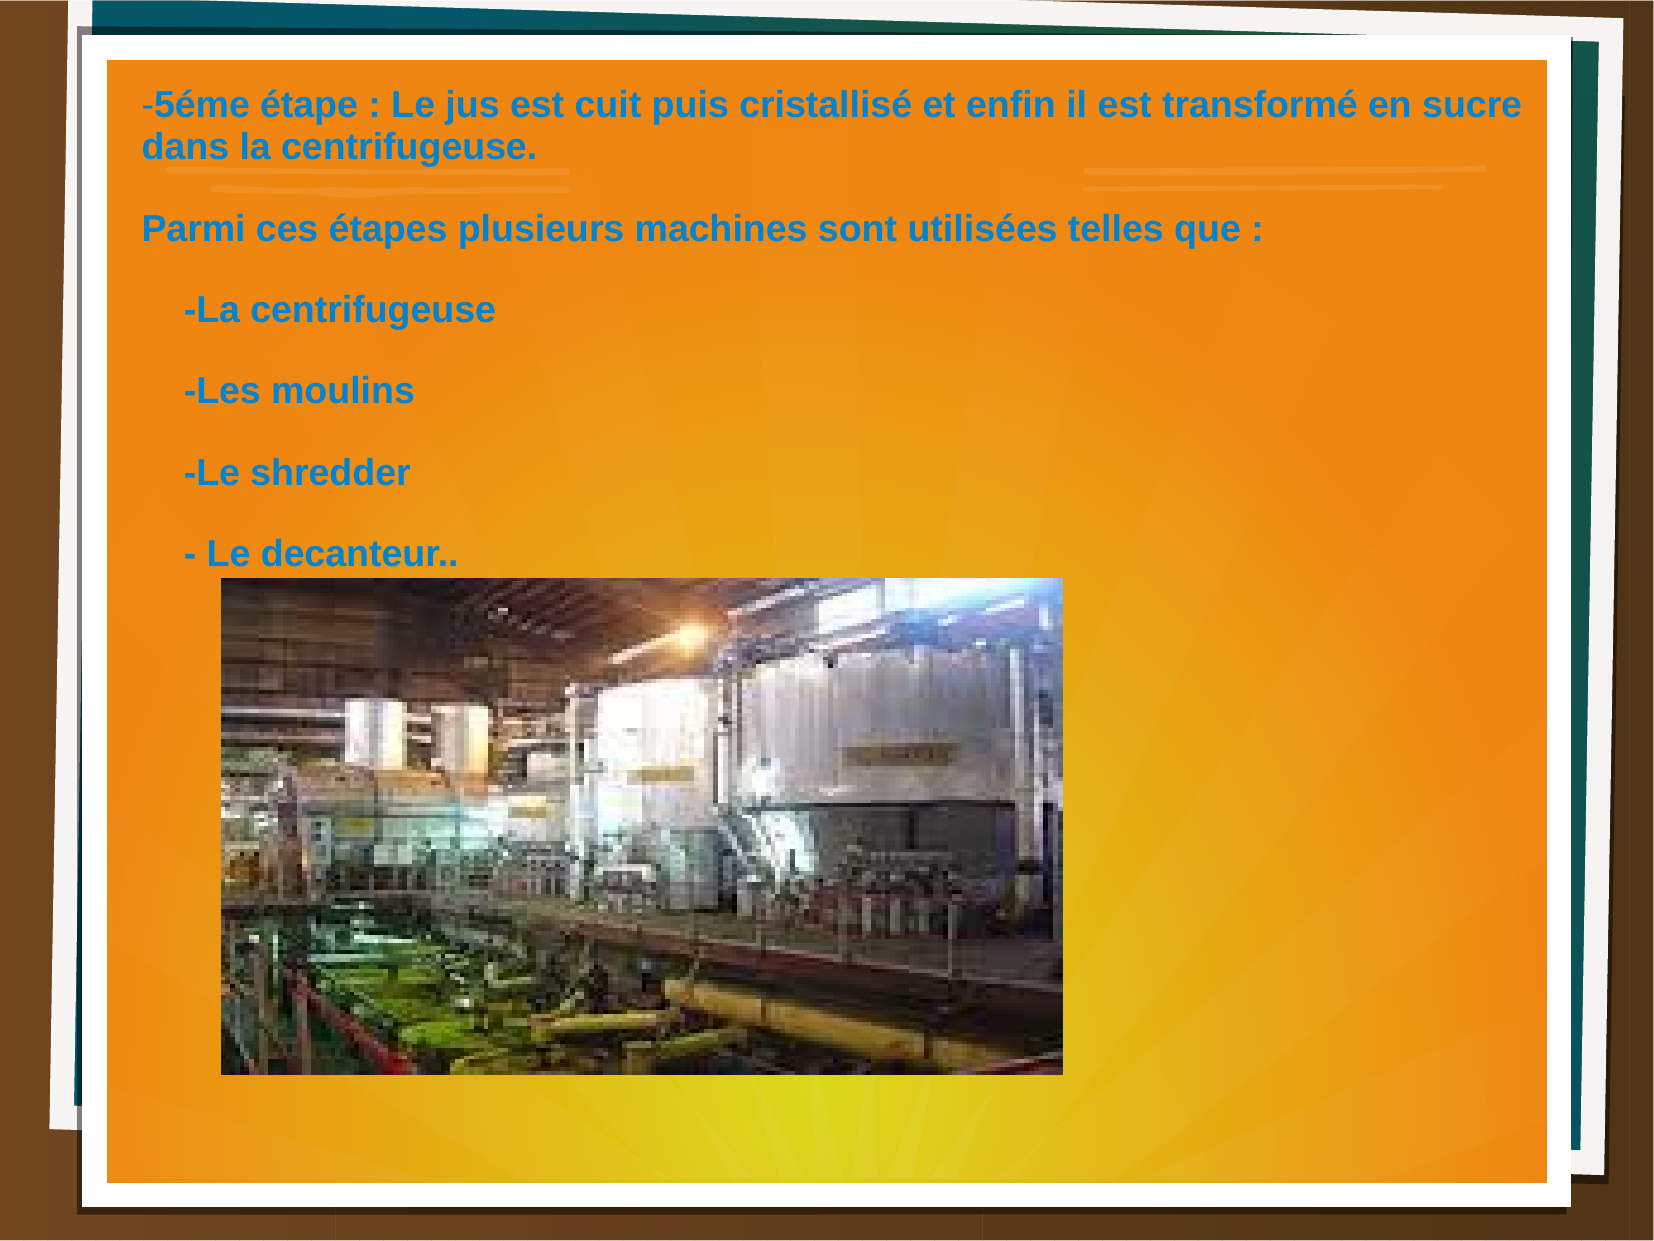

# -5éme étape : Le jus est cuit puis cristallisé et enfin il est transformé en sucre dans la centrifugeuse.
Parmi ces étapes plusieurs machines sont utilisées telles que :
 -La centrifugeuse
 -Les moulins
 -Le shredder
 - Le decanteur..